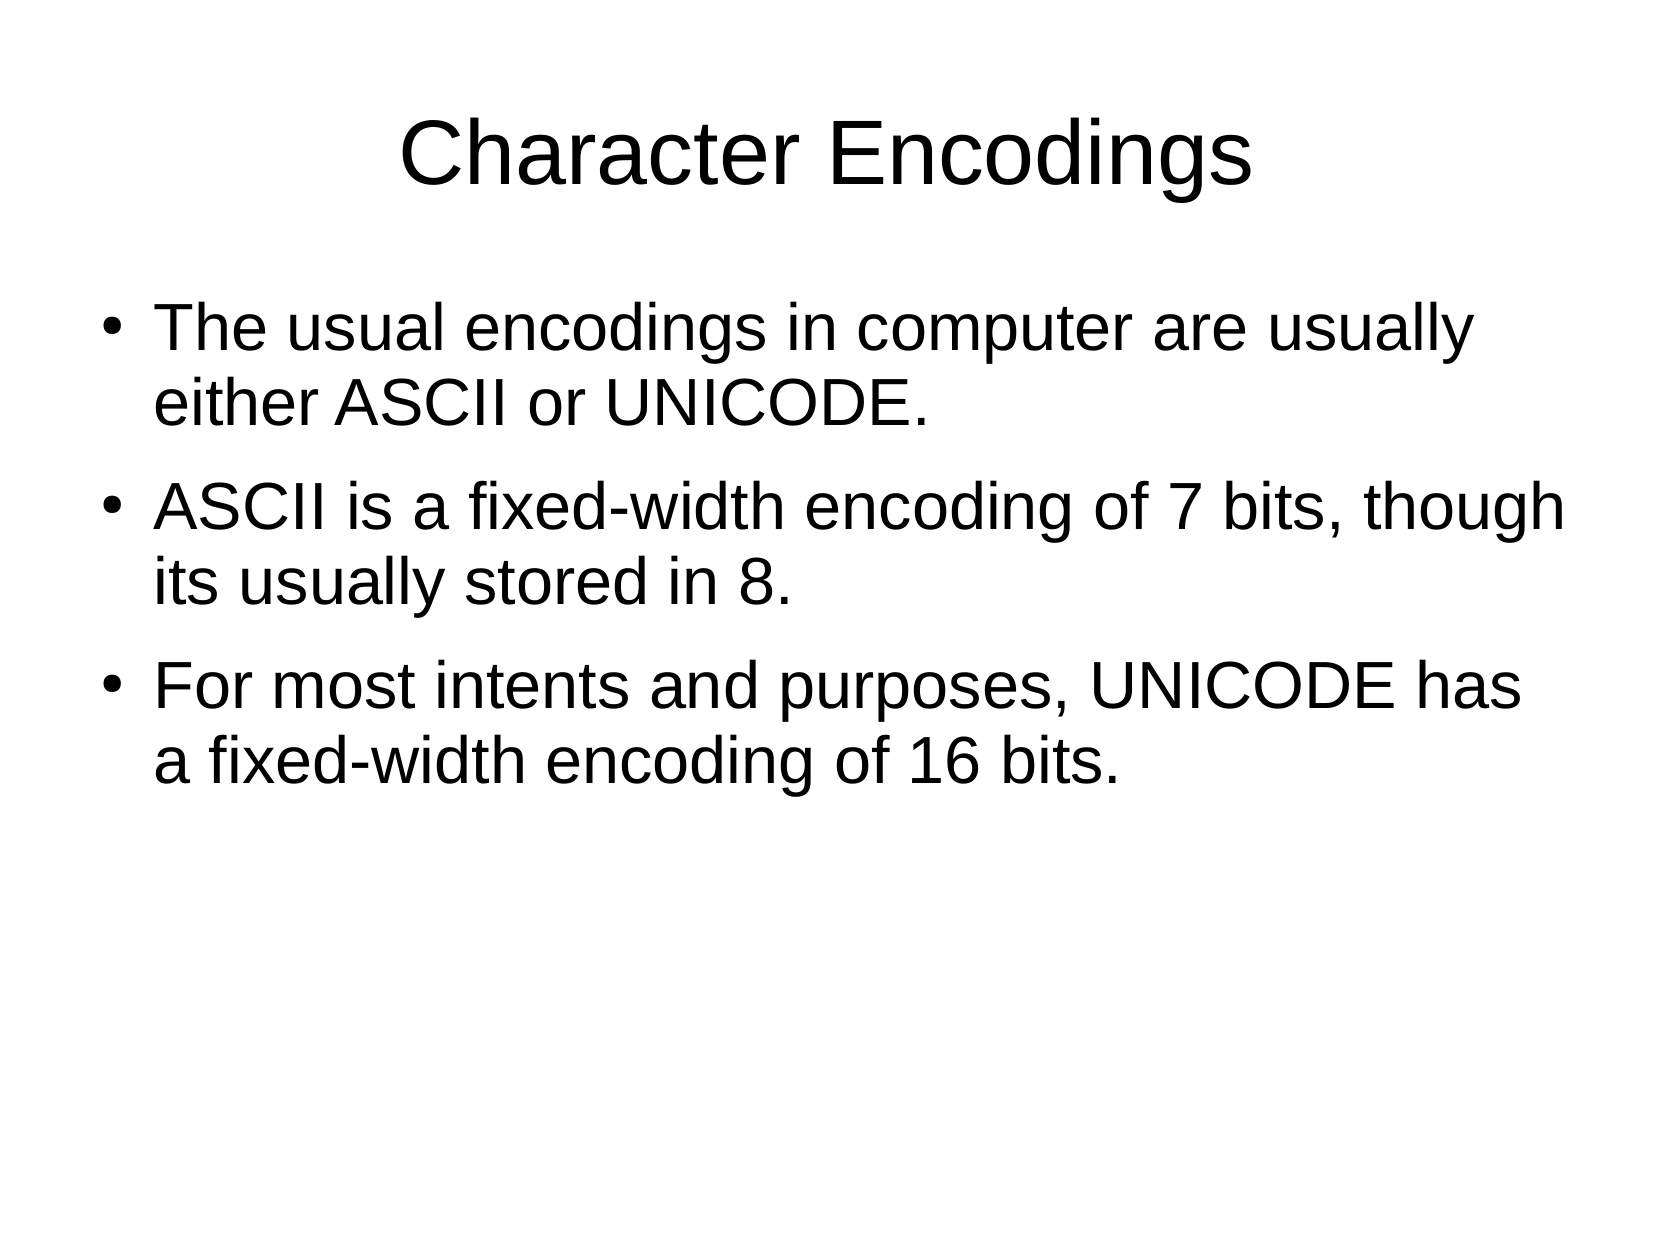

# Character Encodings
The usual encodings in computer are usually either ASCII or UNICODE.
ASCII is a fixed-width encoding of 7 bits, though its usually stored in 8.
For most intents and purposes, UNICODE has a fixed-width encoding of 16 bits.